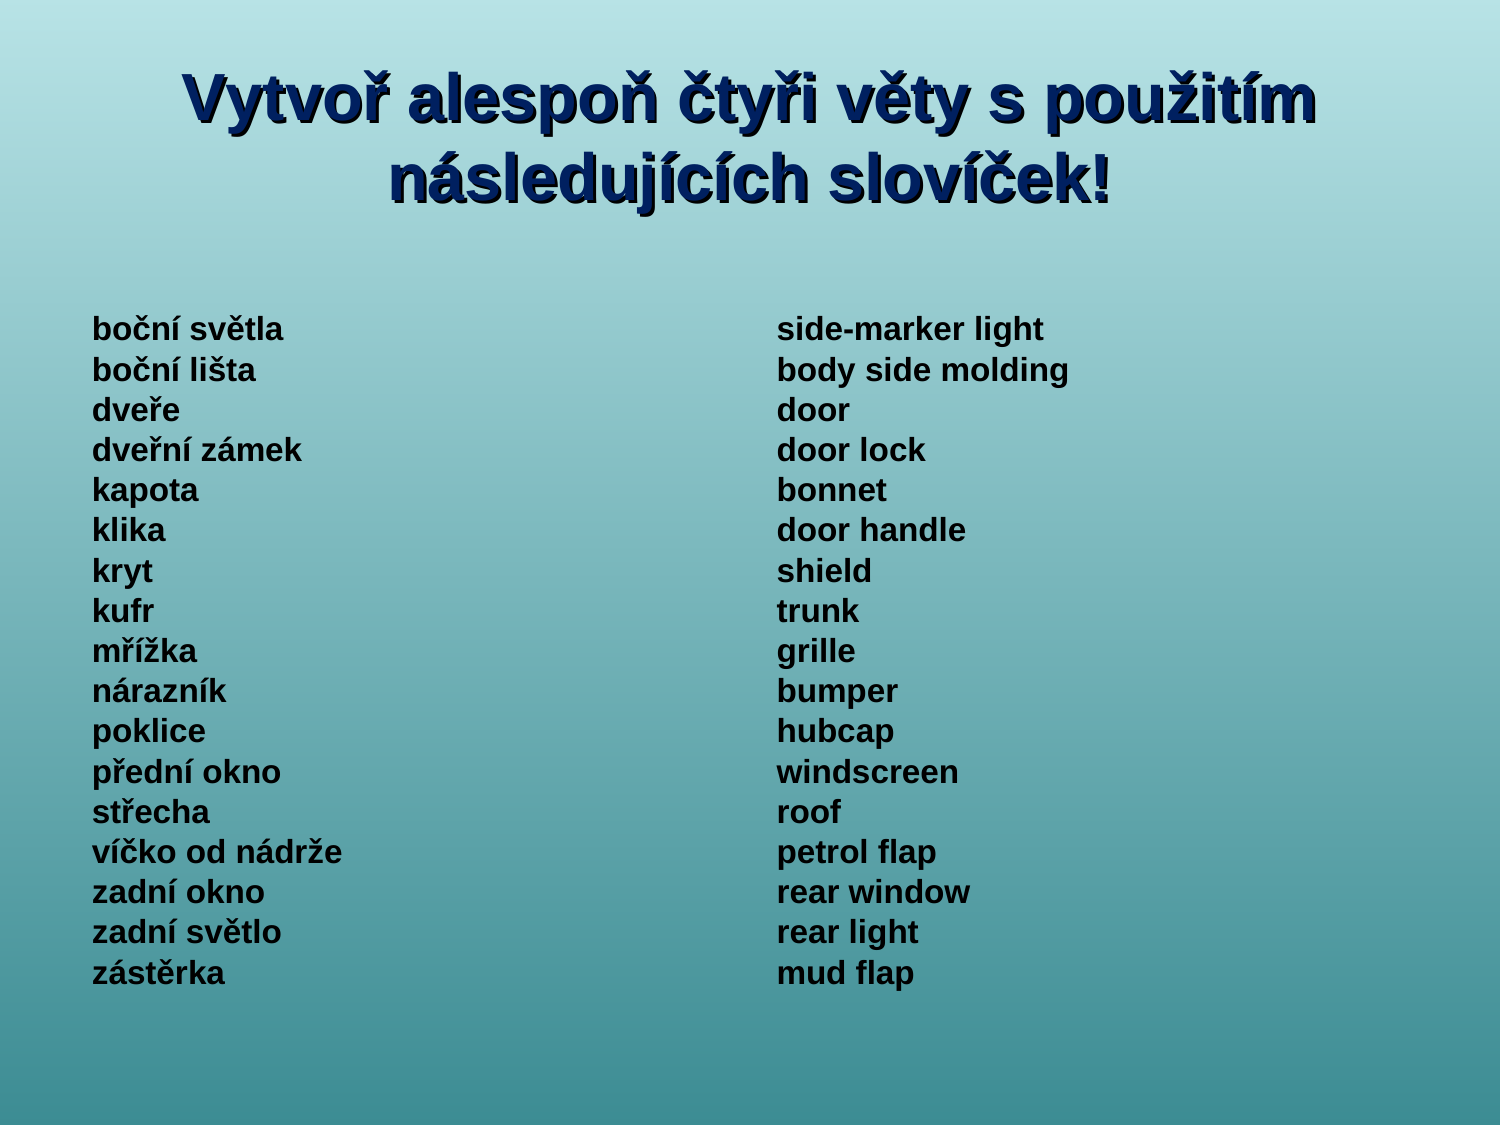

# Vytvoř alespoň čtyři věty s použitím následujících slovíček!
side-marker light
body side molding
door
door lock
bonnet
door handle
shield
trunk
grille
bumper
hubcap
windscreen
roof
petrol flap
rear window
rear light
mud flap
boční světla
boční lišta
dveře
dveřní zámek
kapota
klika
kryt
kufr
mřížka
nárazník
poklice
přední okno
střecha
víčko od nádrže
zadní okno
zadní světlo
zástěrka